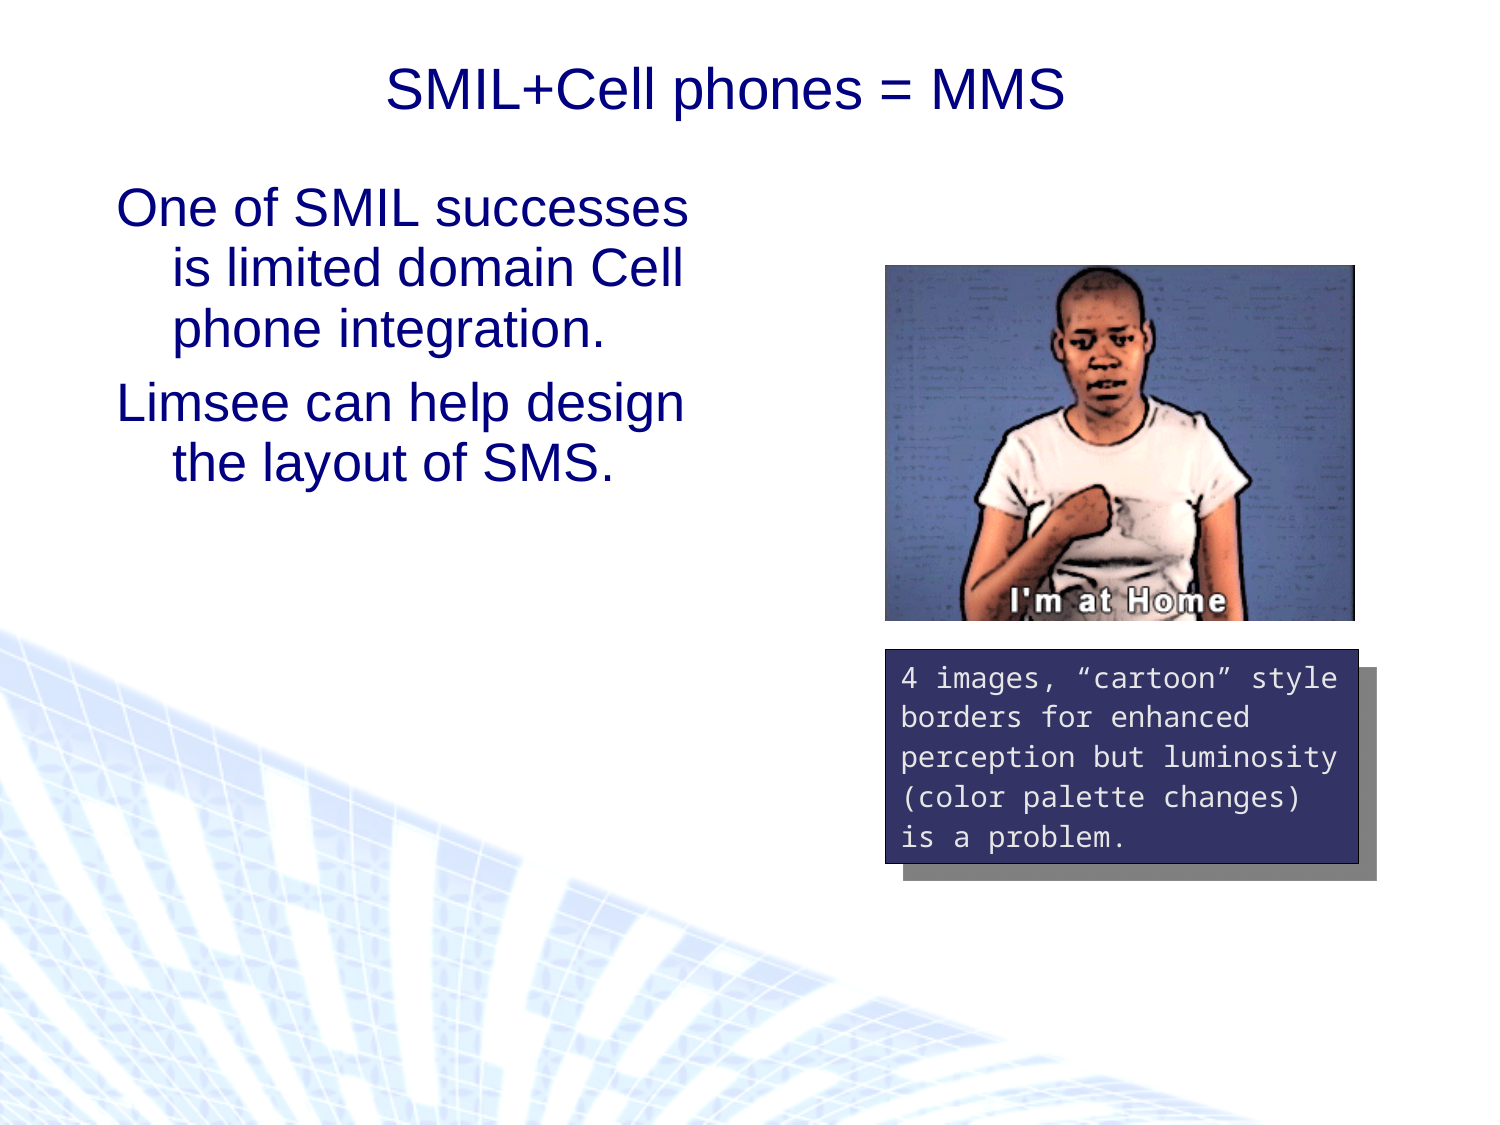

# SMIL+Cell phones = MMS
One of SMIL successes is limited domain Cell phone integration.
Limsee can help design the layout of SMS.
4 images, “cartoon” style borders for enhanced perception but luminosity (color palette changes) is a problem.